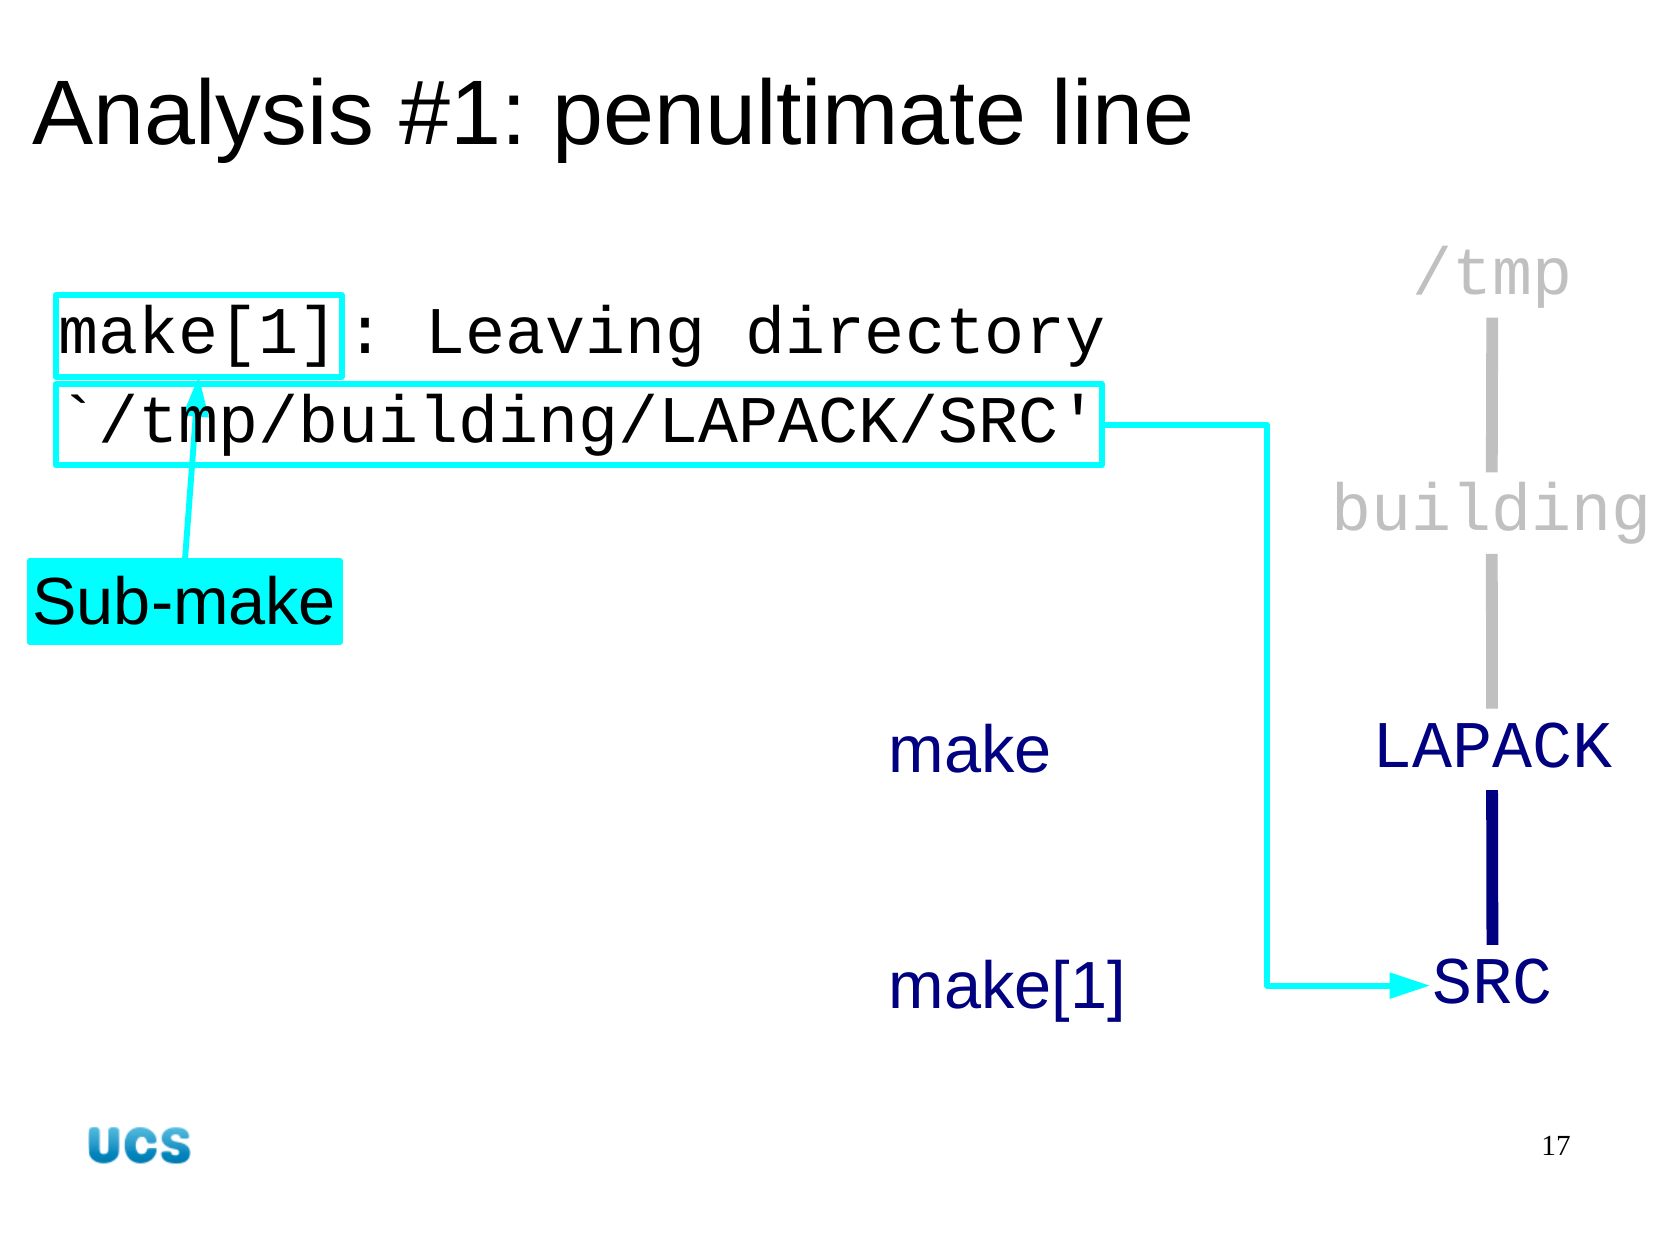

Analysis #1: penultimate line
/tmp
make[1]
: Leaving directory
`/tmp/building/LAPACK/SRC'
building
Sub-make
make
LAPACK
make[1]
SRC
17